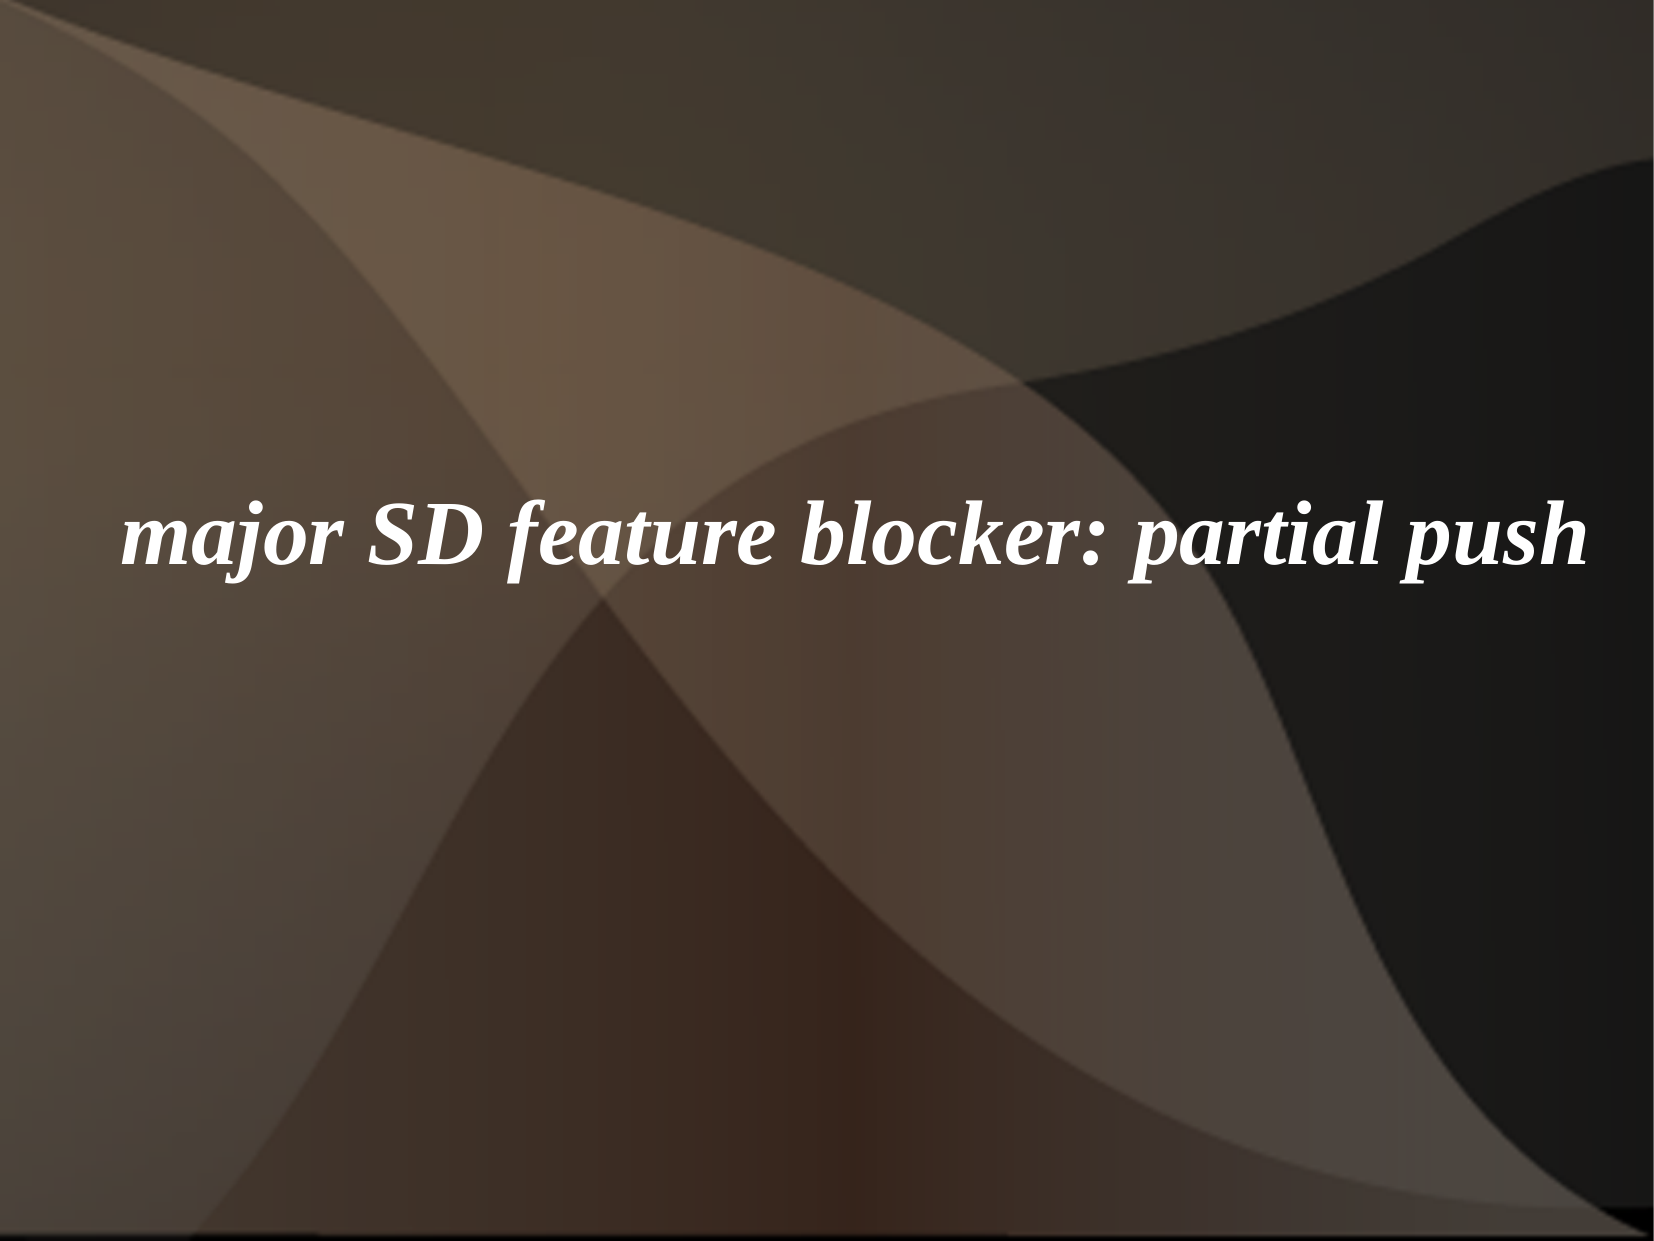

# major SD feature blocker: partial push